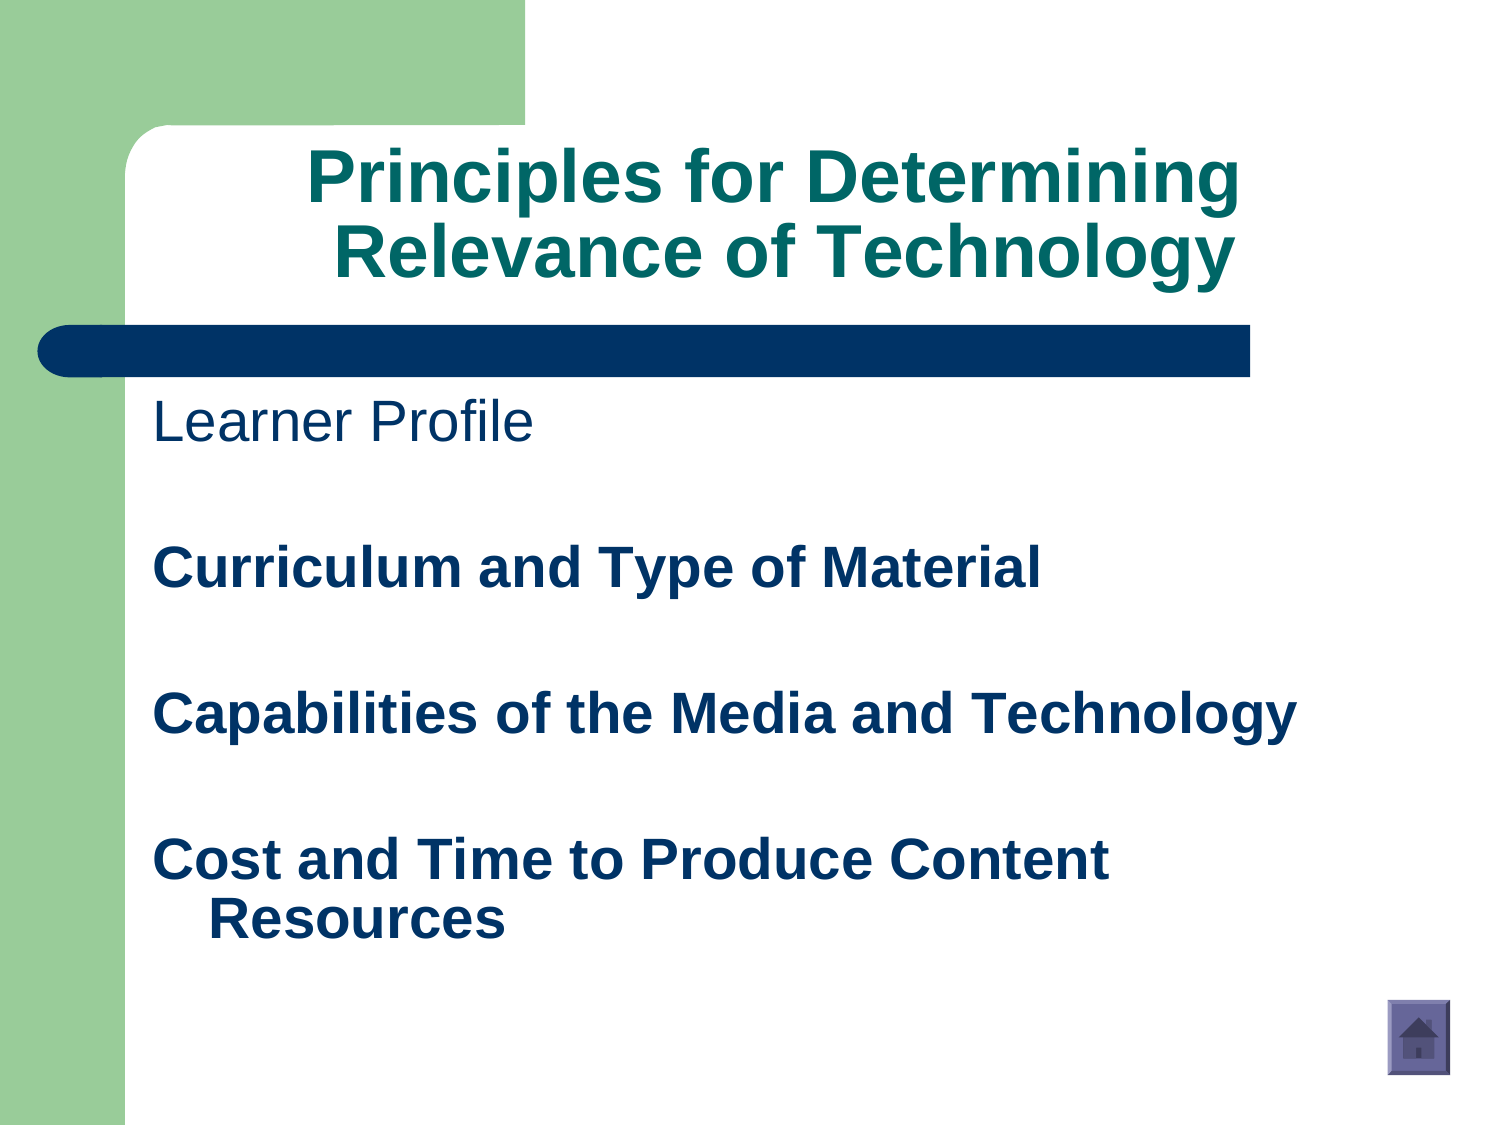

# Principles for Determining Relevance of Technology
Learner Profile
Curriculum and Type of Material
Capabilities of the Media and Technology
Cost and Time to Produce Content Resources